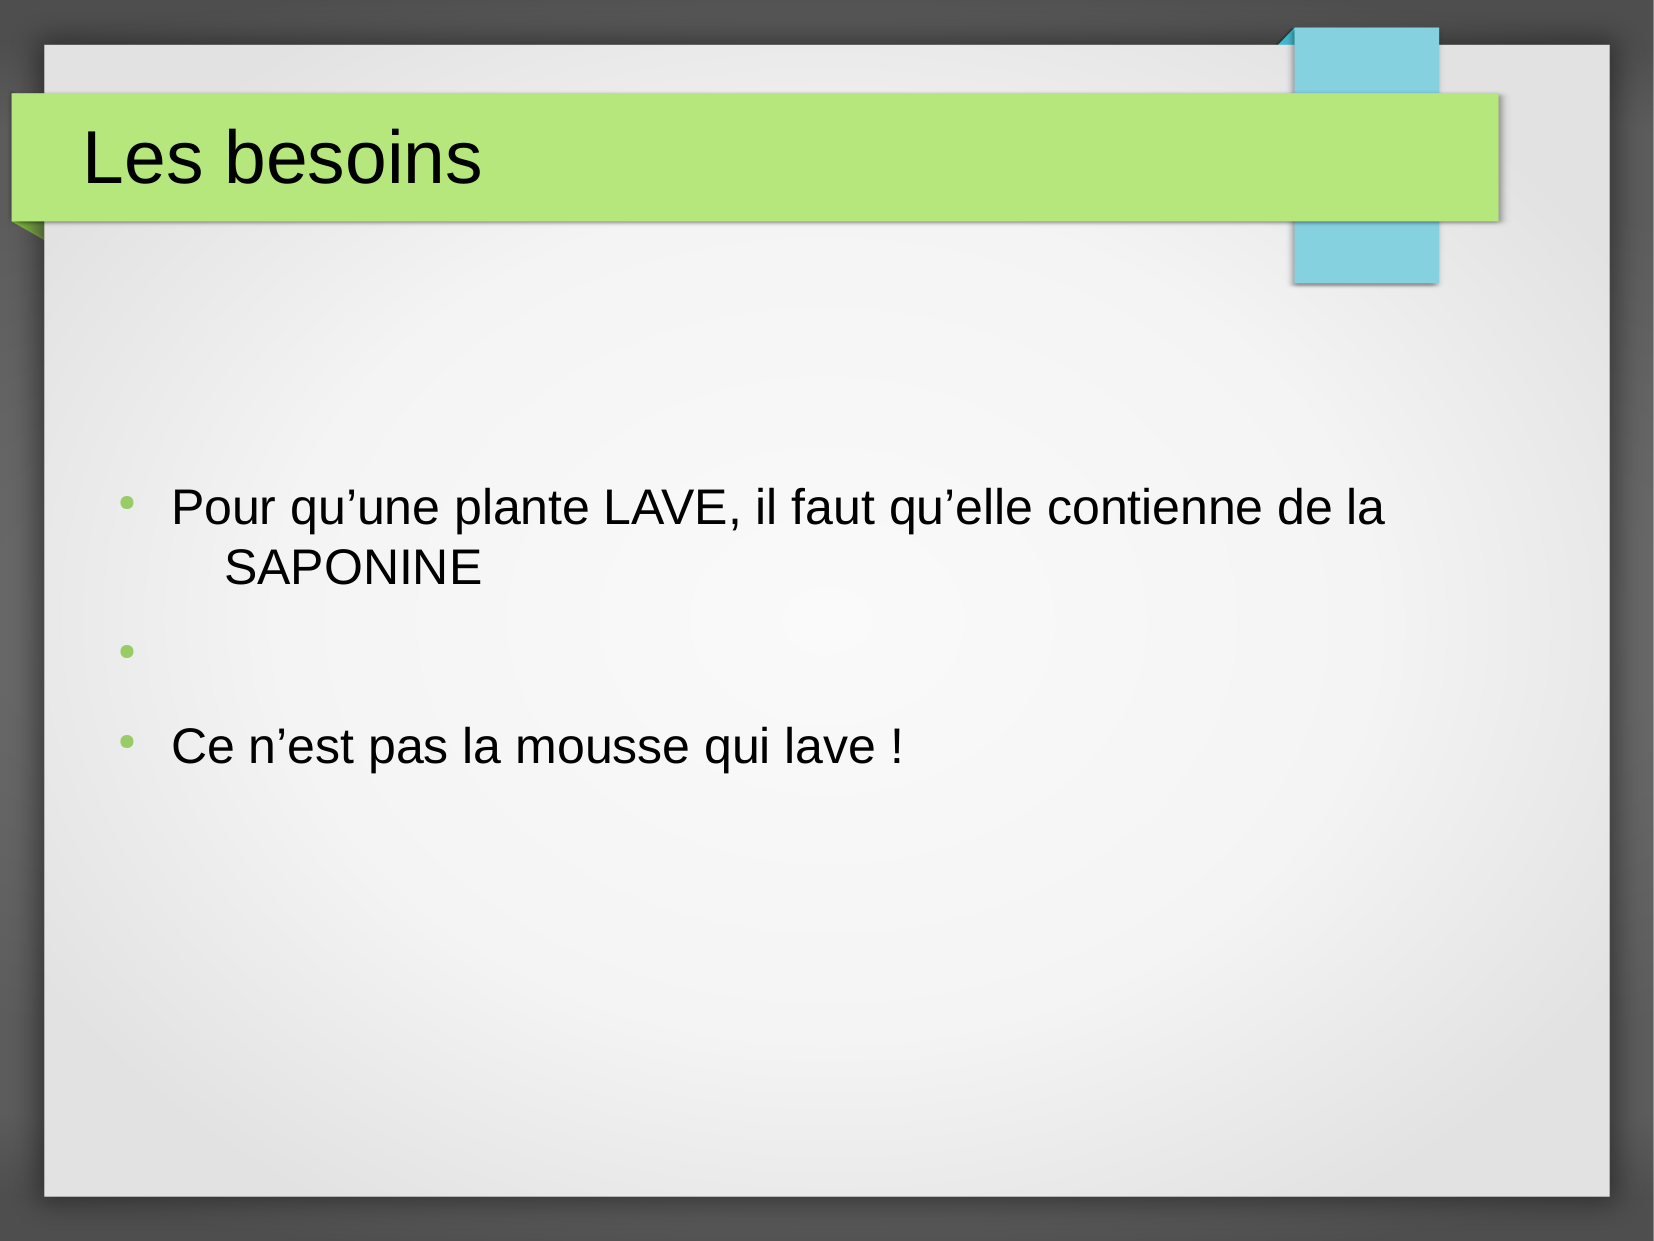

# Les besoins
Pour qu’une plante LAVE, il faut qu’elle contienne de la SAPONINE
Ce n’est pas la mousse qui lave !